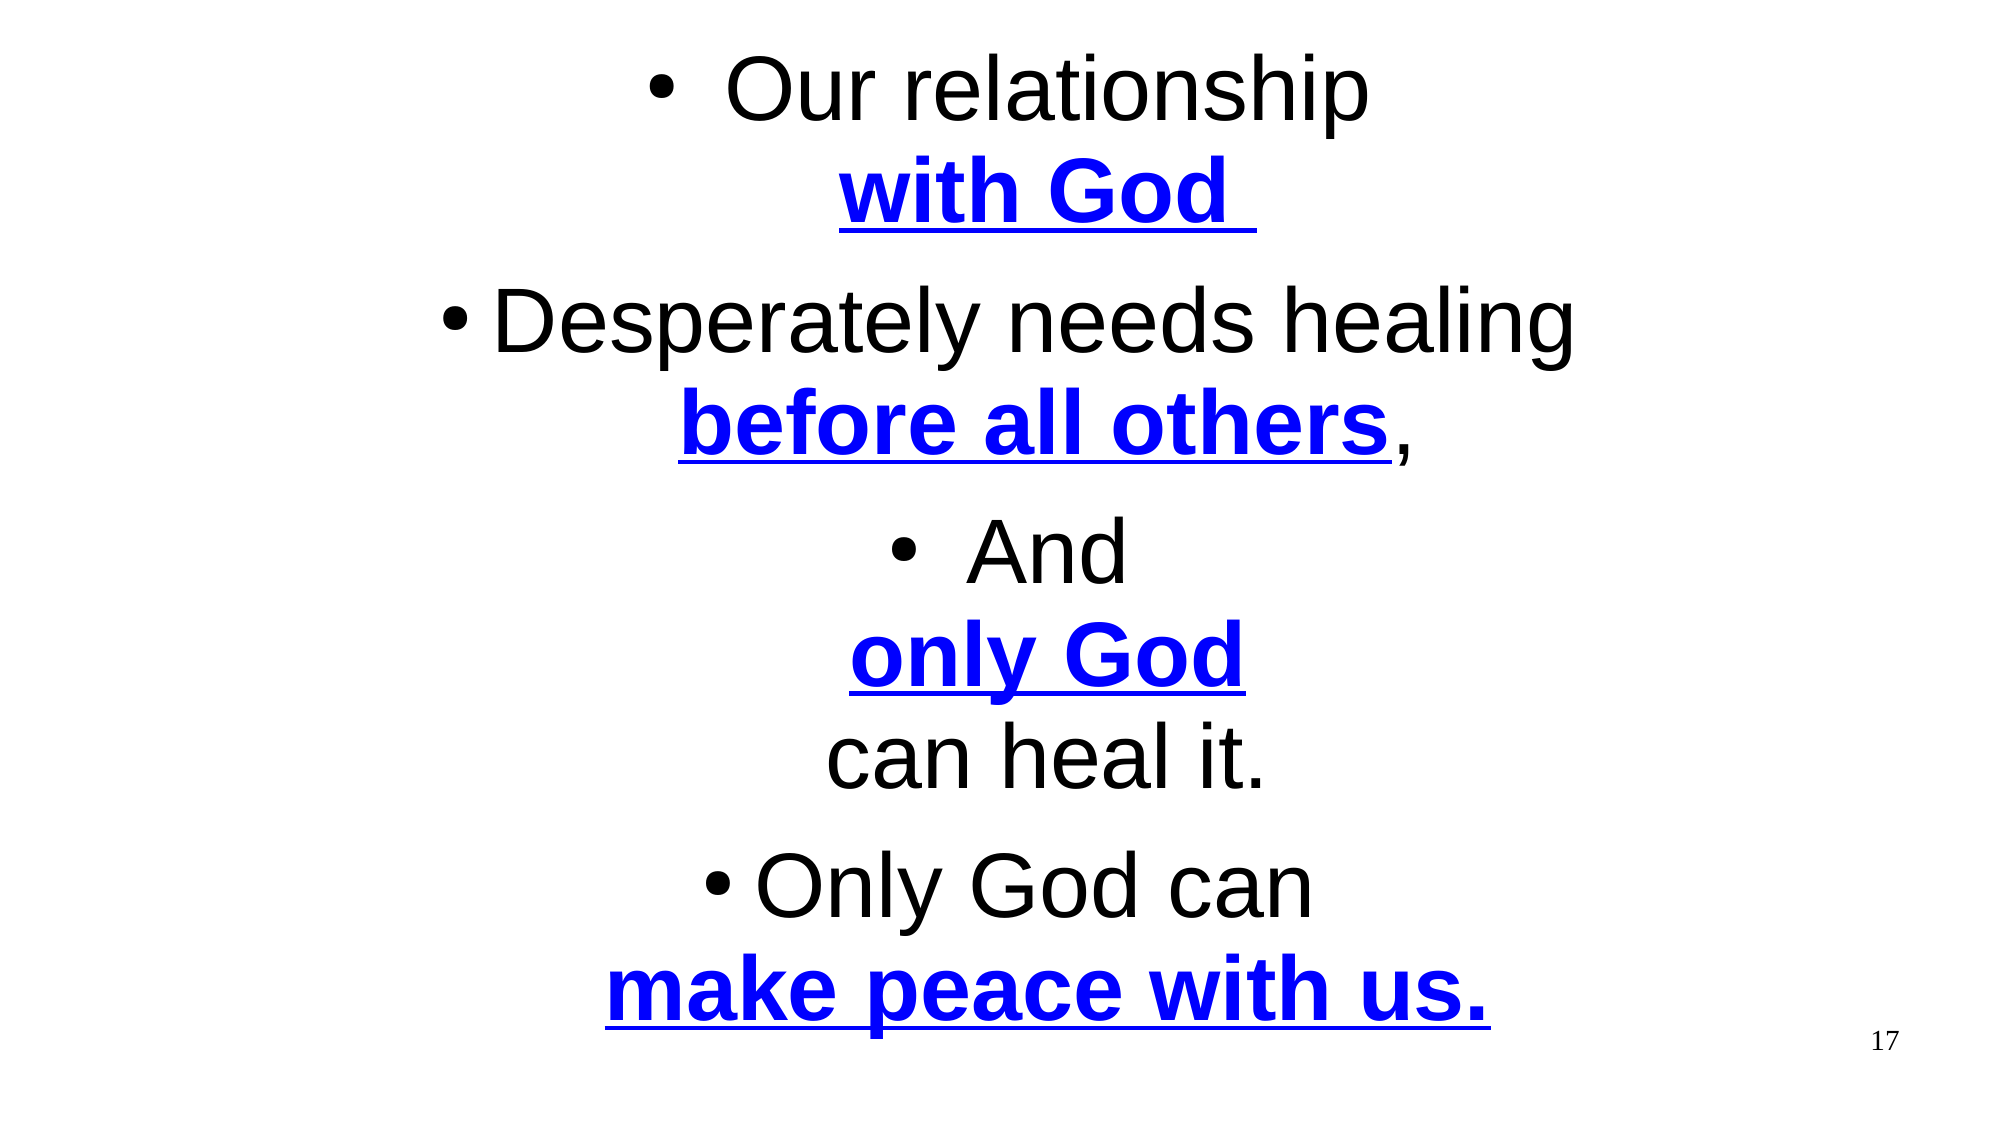

# Our relationship with God
Desperately needs healing
before all others,
 And
only God
 can heal it.
Only God can
make peace with us.
17